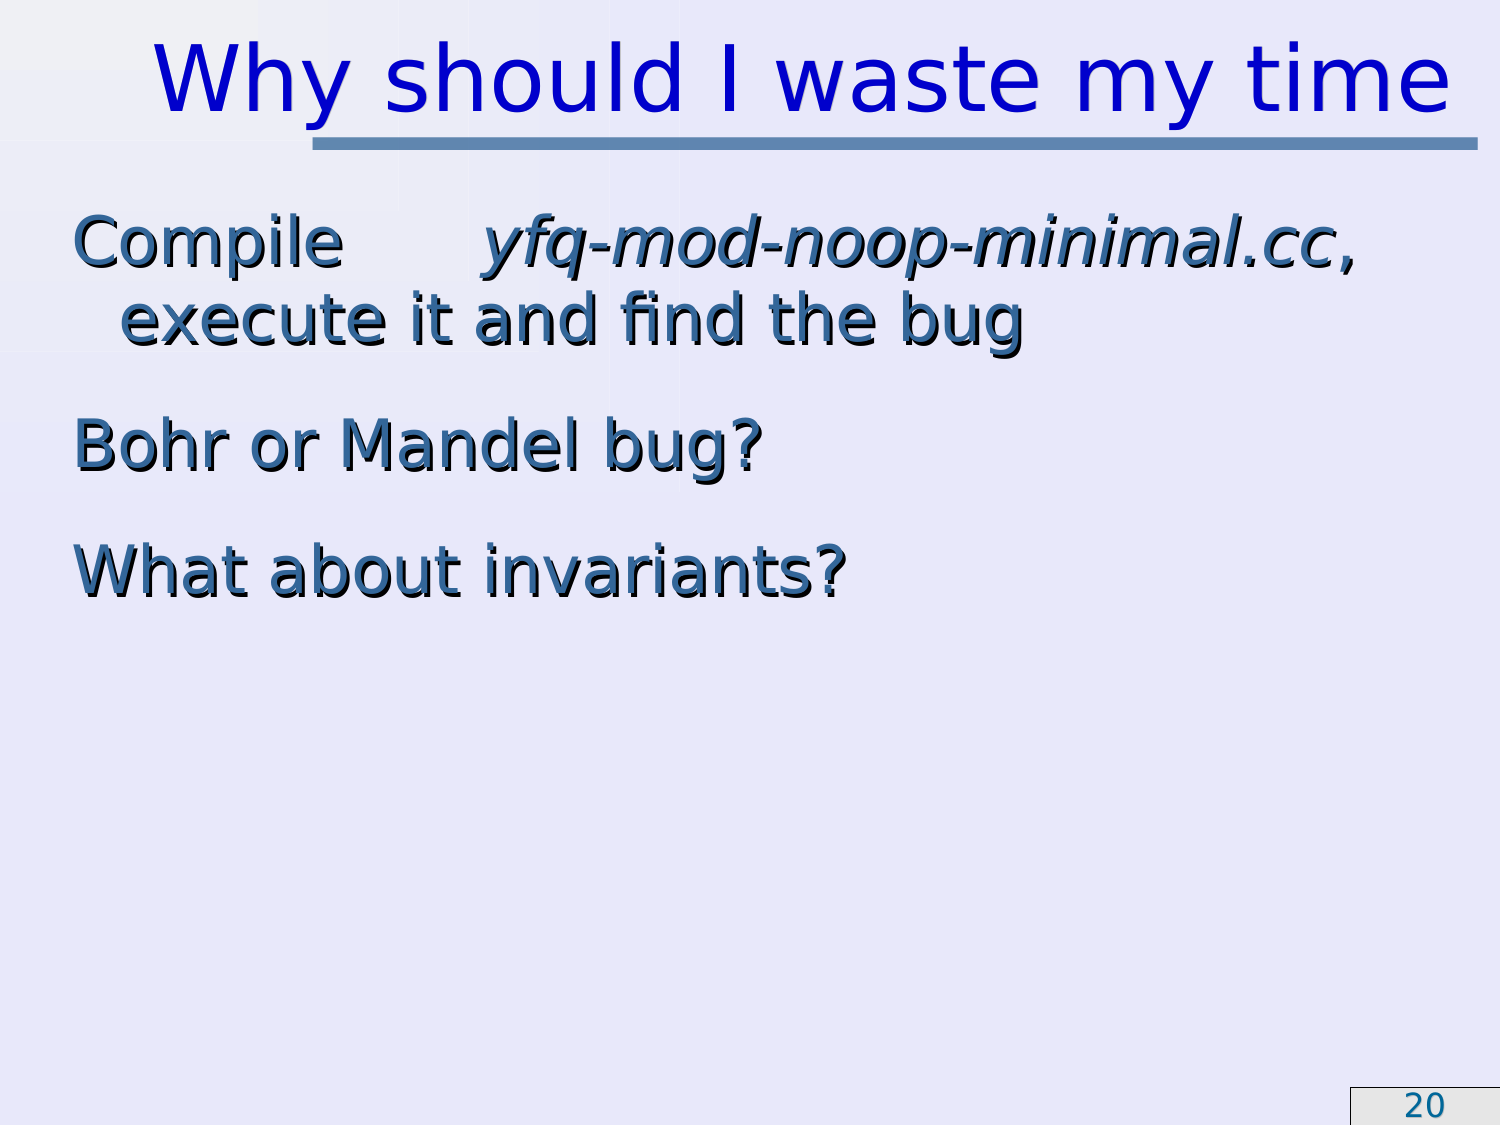

# Why should I waste my time
Compile yfq-mod-noop-minimal.cc, execute it and find the bug
Bohr or Mandel bug?
What about invariants?